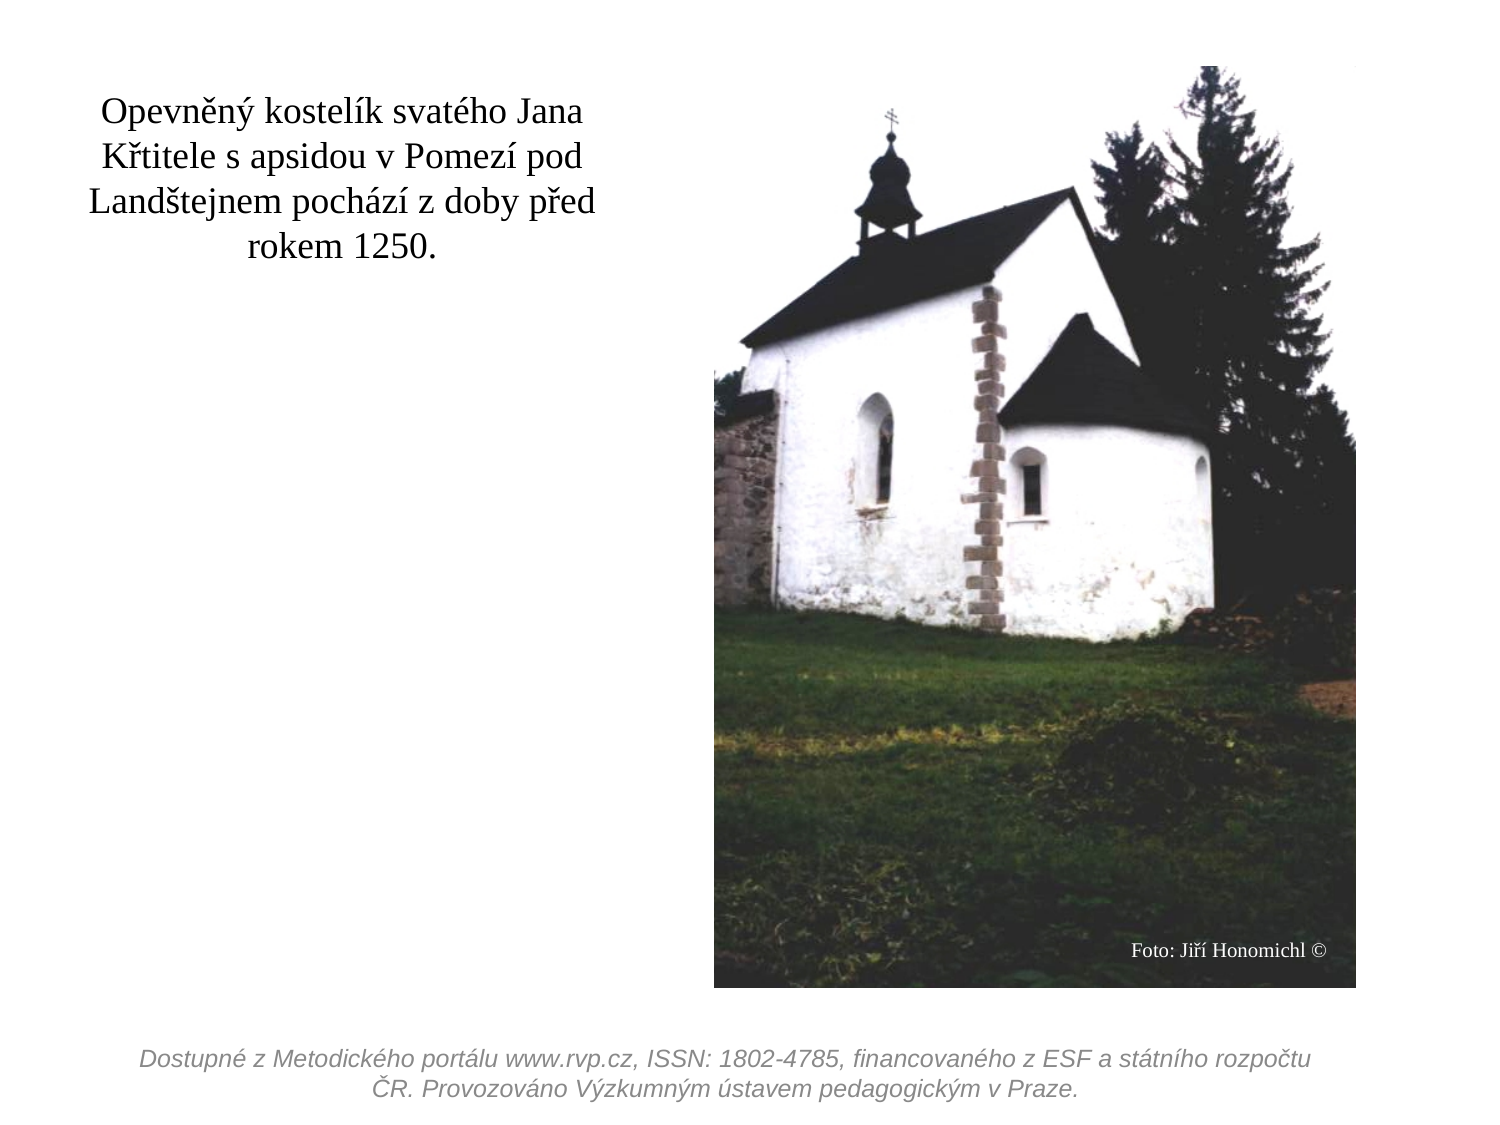

Opevněný kostelík svatého Jana Křtitele s apsidou v Pomezí pod Landštejnem pochází z doby před rokem 1250.
Foto: Jiří Honomichl ©
Dostupné z Metodického portálu www.rvp.cz, ISSN: 1802-4785, financovaného z ESF a státního rozpočtu ČR. Provozováno Výzkumným ústavem pedagogickým v Praze.